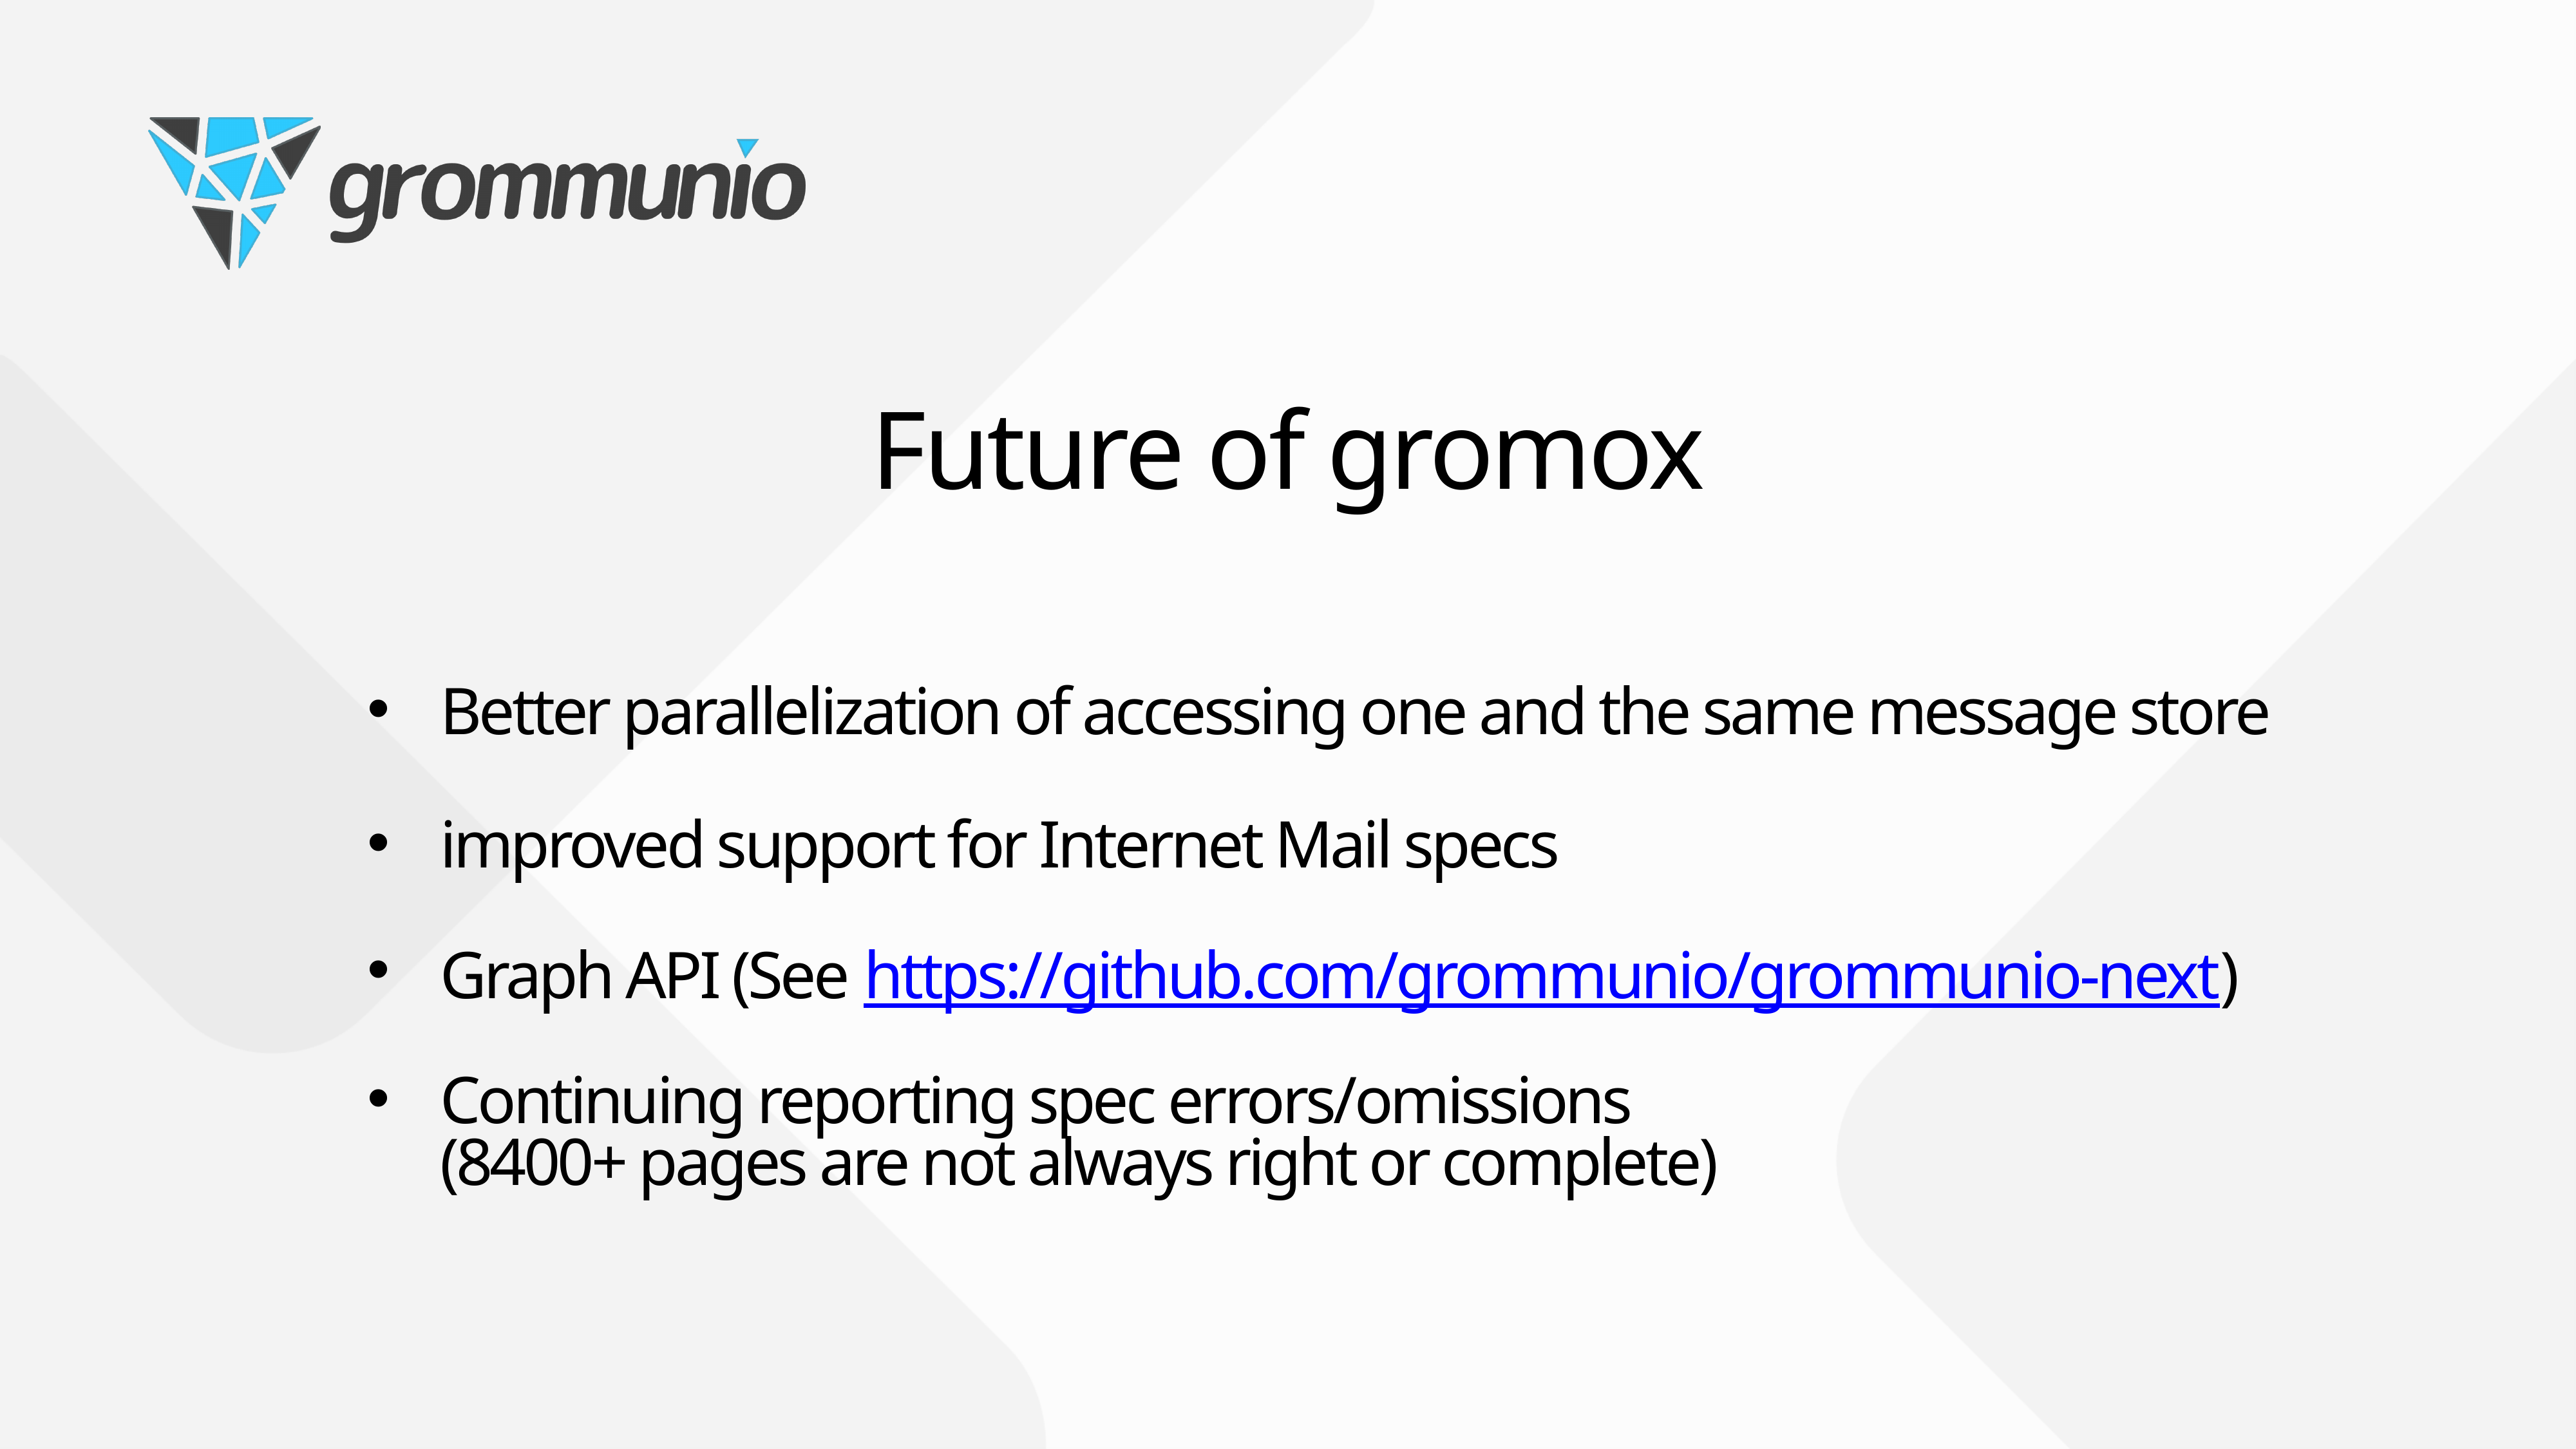

# Future of gromox
Better parallelization of accessing one and the same message store
improved support for Internet Mail specs
Graph API (See https://github.com/grommunio/grommunio-next)
Continuing reporting spec errors/omissions
(8400+ pages are not always right or complete)